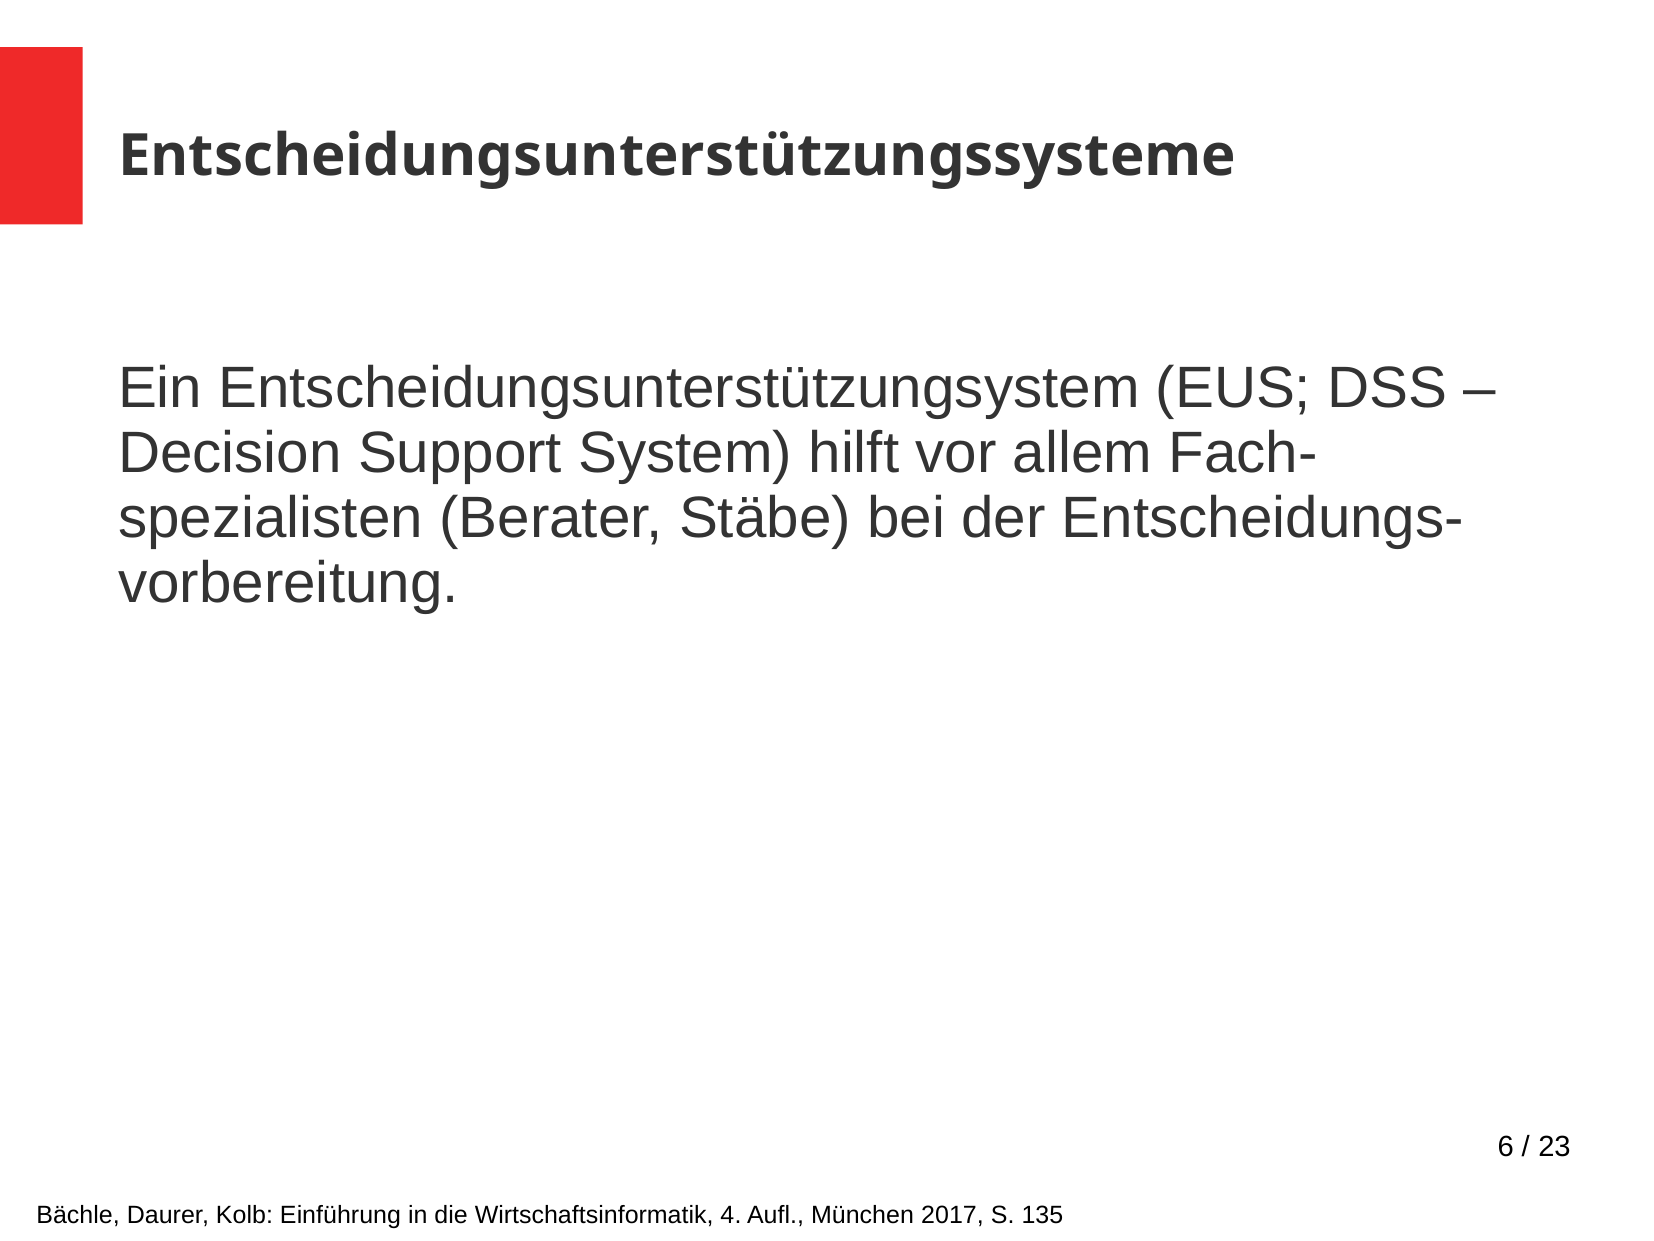

# Entscheidungsunterstützungssysteme
Ein Entscheidungsunterstützungsystem (EUS; DSS – Decision Support System) hilft vor allem Fach-spezialisten (Berater, Stäbe) bei der Entscheidungs-vorbereitung.
6
Bächle, Daurer, Kolb: Einführung in die Wirtschaftsinformatik, 4. Aufl., München 2017, S. 135